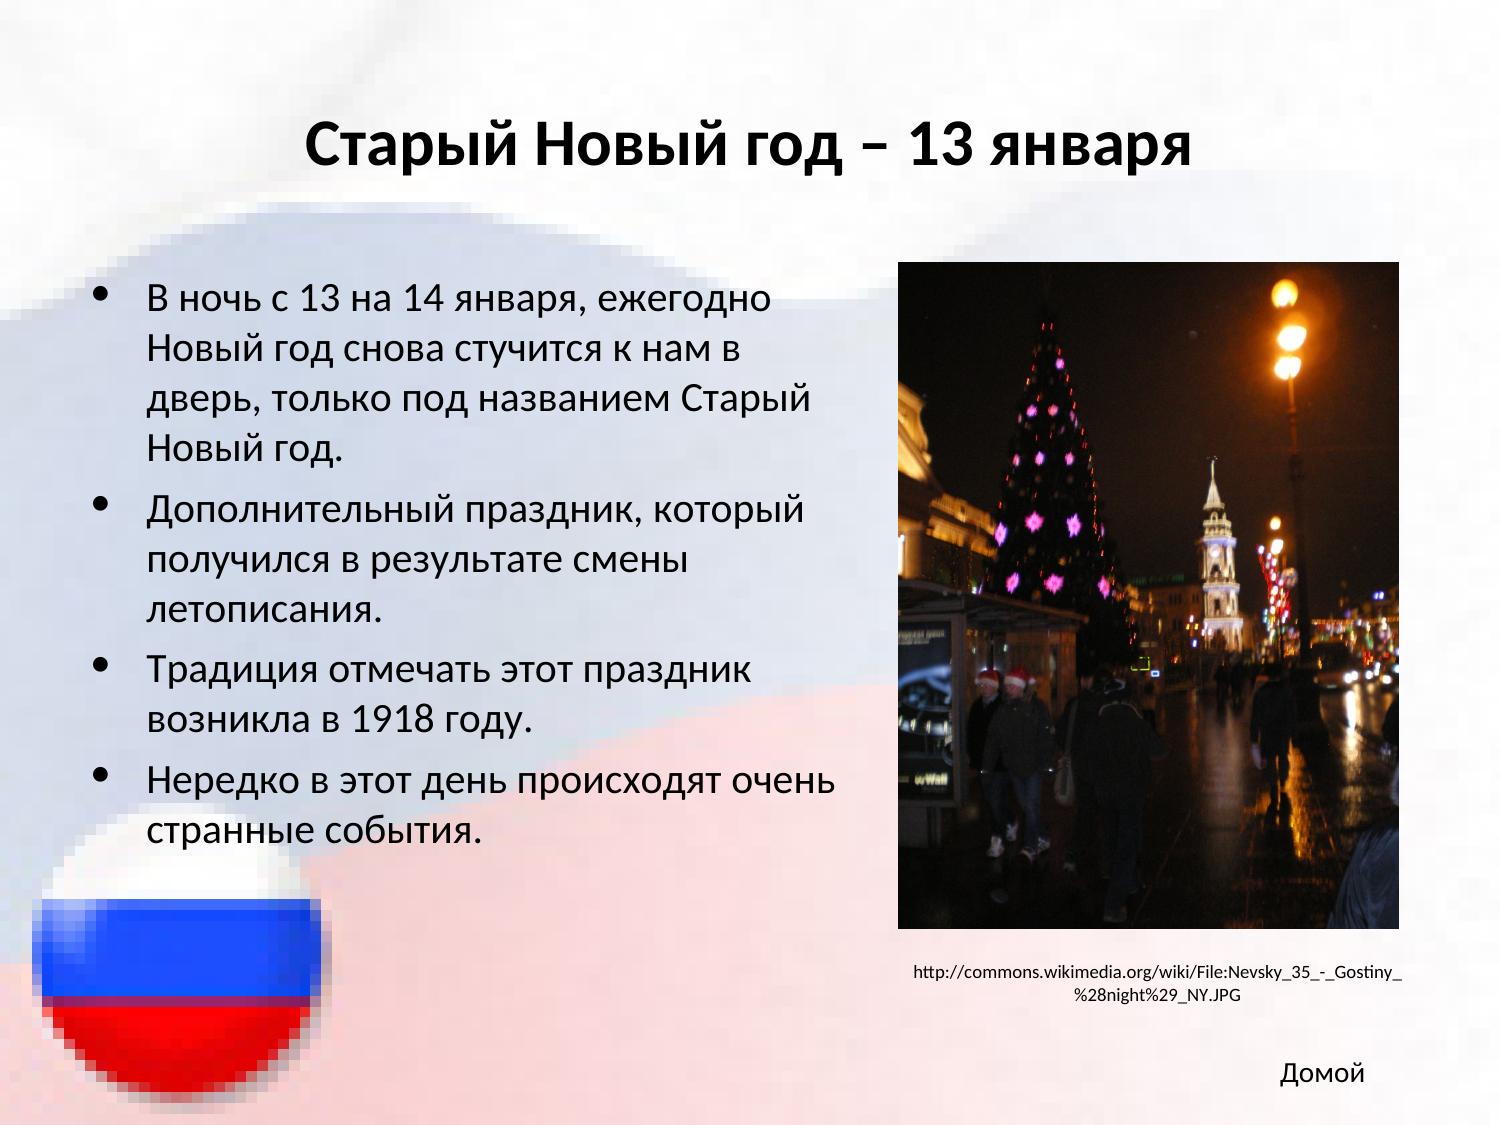

# Старый Новый год – 13 января
В ночь с 13 на 14 января, ежегодно Новый год снова стучится к нам в дверь, только под названием Старый Новый год.
Дополнительный праздник, который получился в результате смены летописания.
Традиция отмечать этот праздник возникла в 1918 году.
Нередко в этот день происходят очень странные события.
http://commons.wikimedia.org/wiki/File:Nevsky_35_-_Gostiny_%28night%29_NY.JPG
Домой